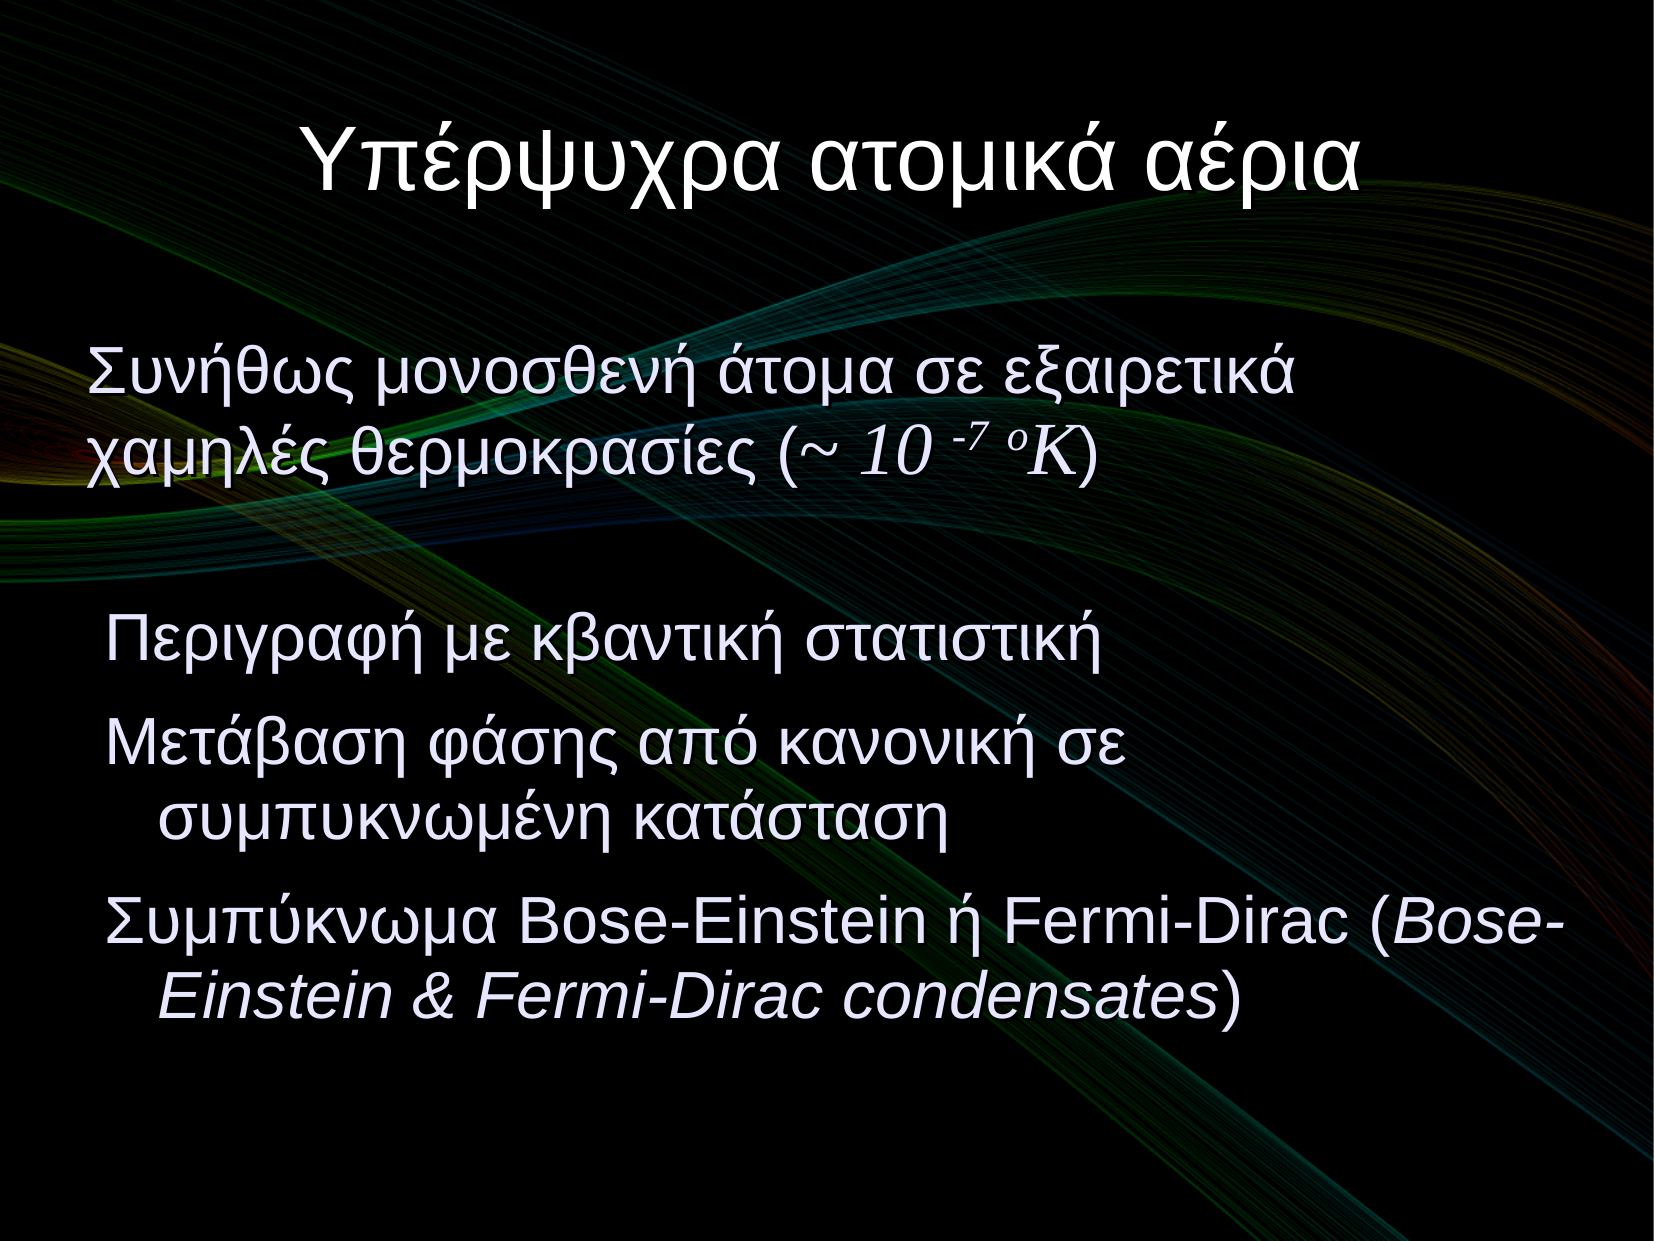

# Υπέρψυχρα ατομικά αέρια
Συνήθως μονοσθενή άτομα σε εξαιρετικά χαμηλές θερμοκρασίες (~ 10 -7 οΚ)
Περιγραφή με κβαντική στατιστική
Μετάβαση φάσης από κανονική σε συμπυκνωμένη κατάσταση
Συμπύκνωμα Bose-Einstein ή Fermi-Dirac (Bose-Einstein & Fermi-Dirac condensates)